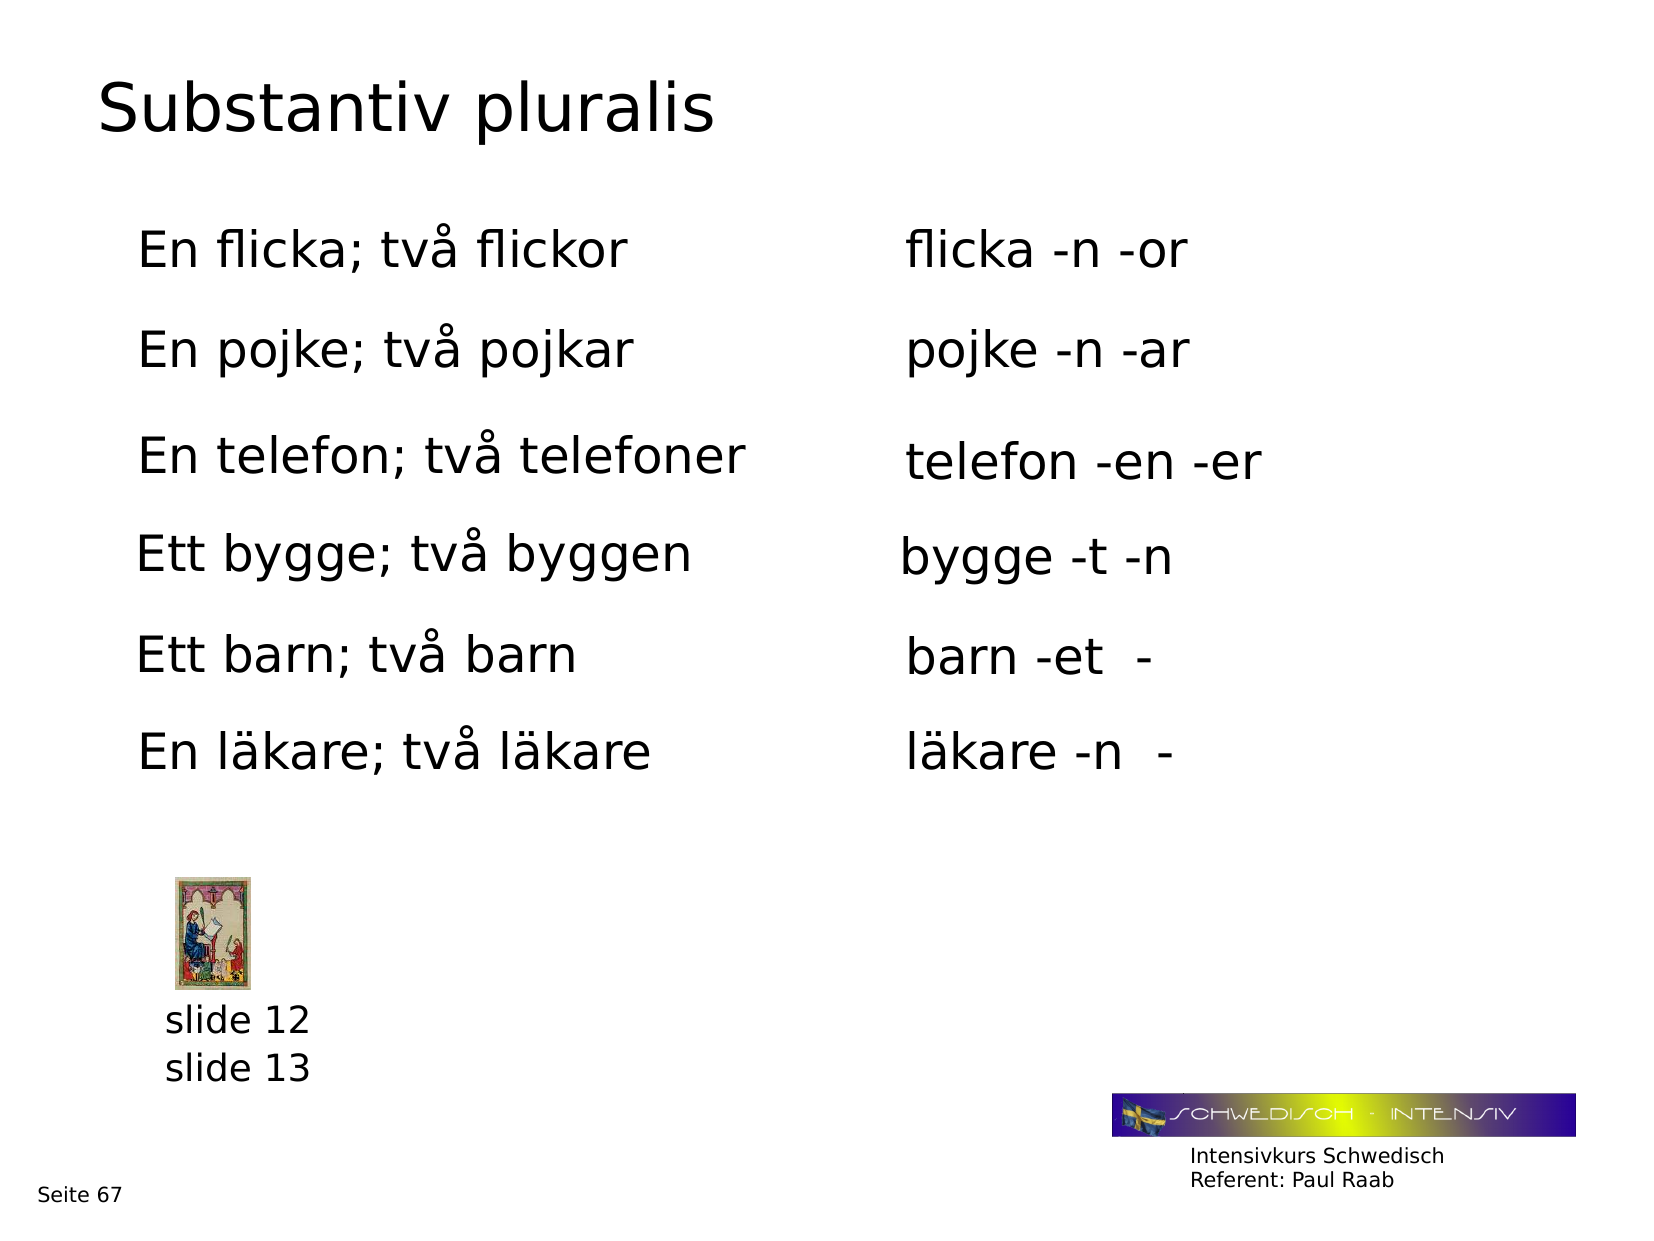

Substantiv pluralis
En flicka; två flickor
flicka -n -or
En pojke; två pojkar
pojke -n -ar
En telefon; två telefoner
telefon -en -er
Ett bygge; två byggen
bygge -t -n
Ett barn; två barn
barn -et -
En läkare; två läkare
läkare -n -
slide 12
slide 13